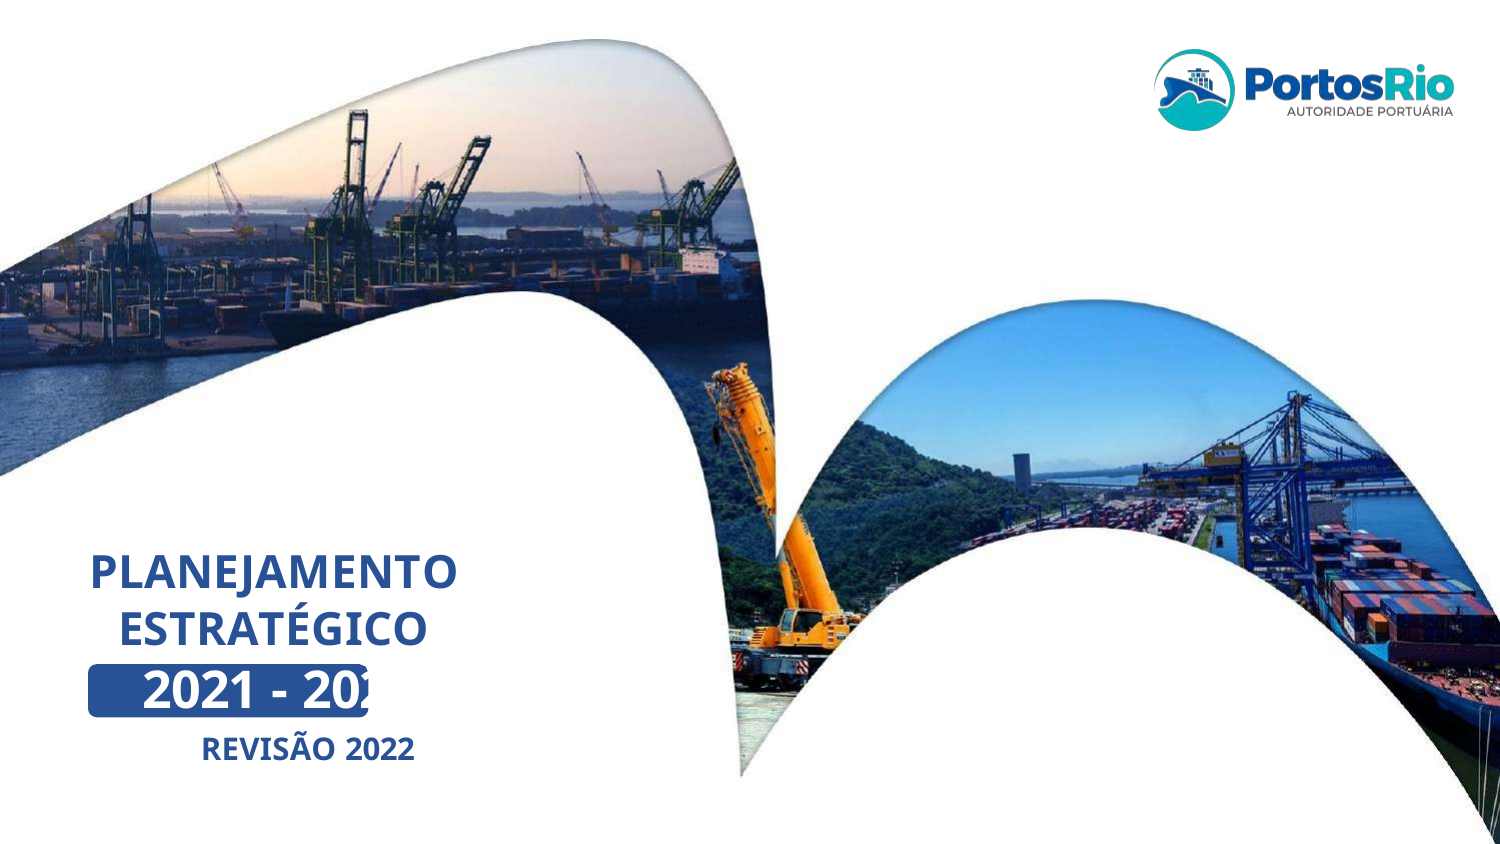

# PLANEJAMENTO ESTRATÉGICO 2021 - 2025
REVISÃO 2022